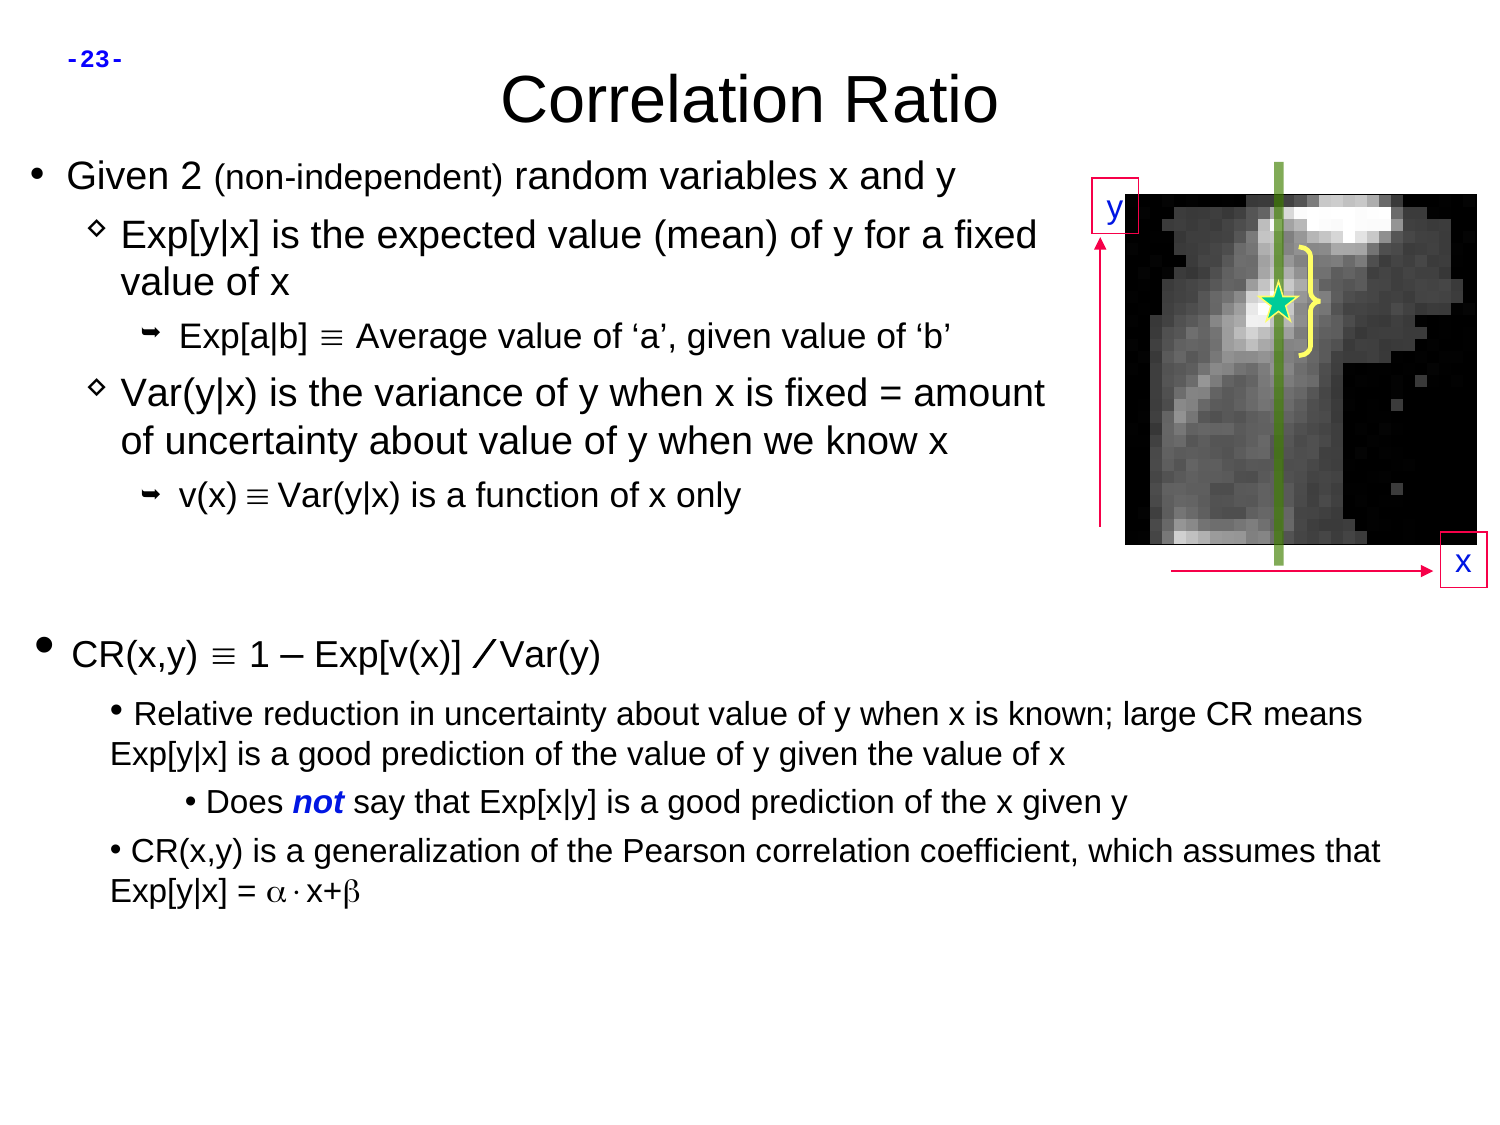

Correlation Ratio
Given 2 (non-independent) random variables x and y
Exp[y|x] is the expected value (mean) of y for a fixed value of x
Exp[a|b]  Average value of ‘a’, given value of ‘b’
Var(y|x) is the variance of y when x is fixed = amount of uncertainty about value of y when we know x
v(x)  Var(y|x) is a function of x only
y
x
 CR(x,y)  1 – Exp[v(x)]  Var(y)
 Relative reduction in uncertainty about value of y when x is known; large CR means Exp[y|x] is a good prediction of the value of y given the value of x
 Does not say that Exp[x|y] is a good prediction of the x given y
 CR(x,y) is a generalization of the Pearson correlation coefficient, which assumes that Exp[y|x] = x+